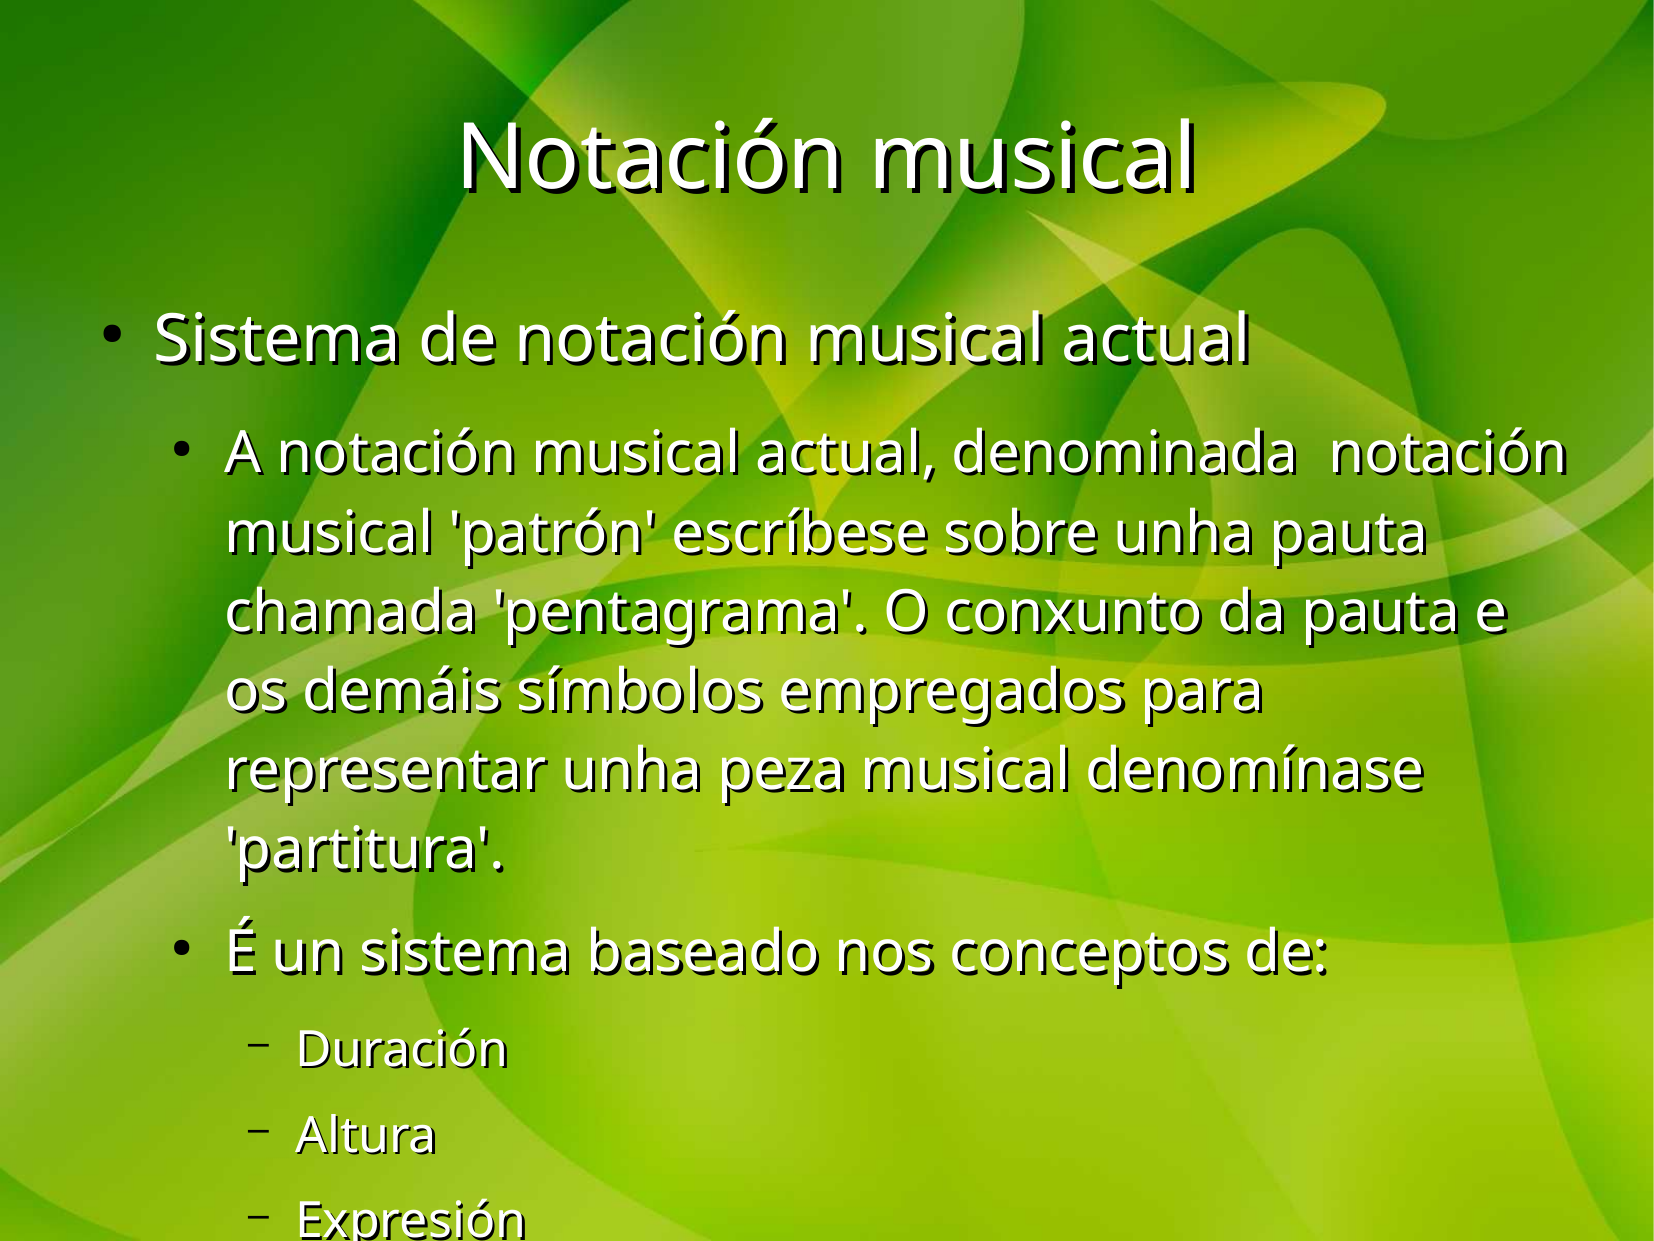

# Notación musical
Sistema de notación musical actual
A notación musical actual, denominada notación musical 'patrón' escríbese sobre unha pauta chamada 'pentagrama'. O conxunto da pauta e os demáis símbolos empregados para representar unha peza musical denomínase 'partitura'.
É un sistema baseado nos conceptos de:
Duración
Altura
Expresión